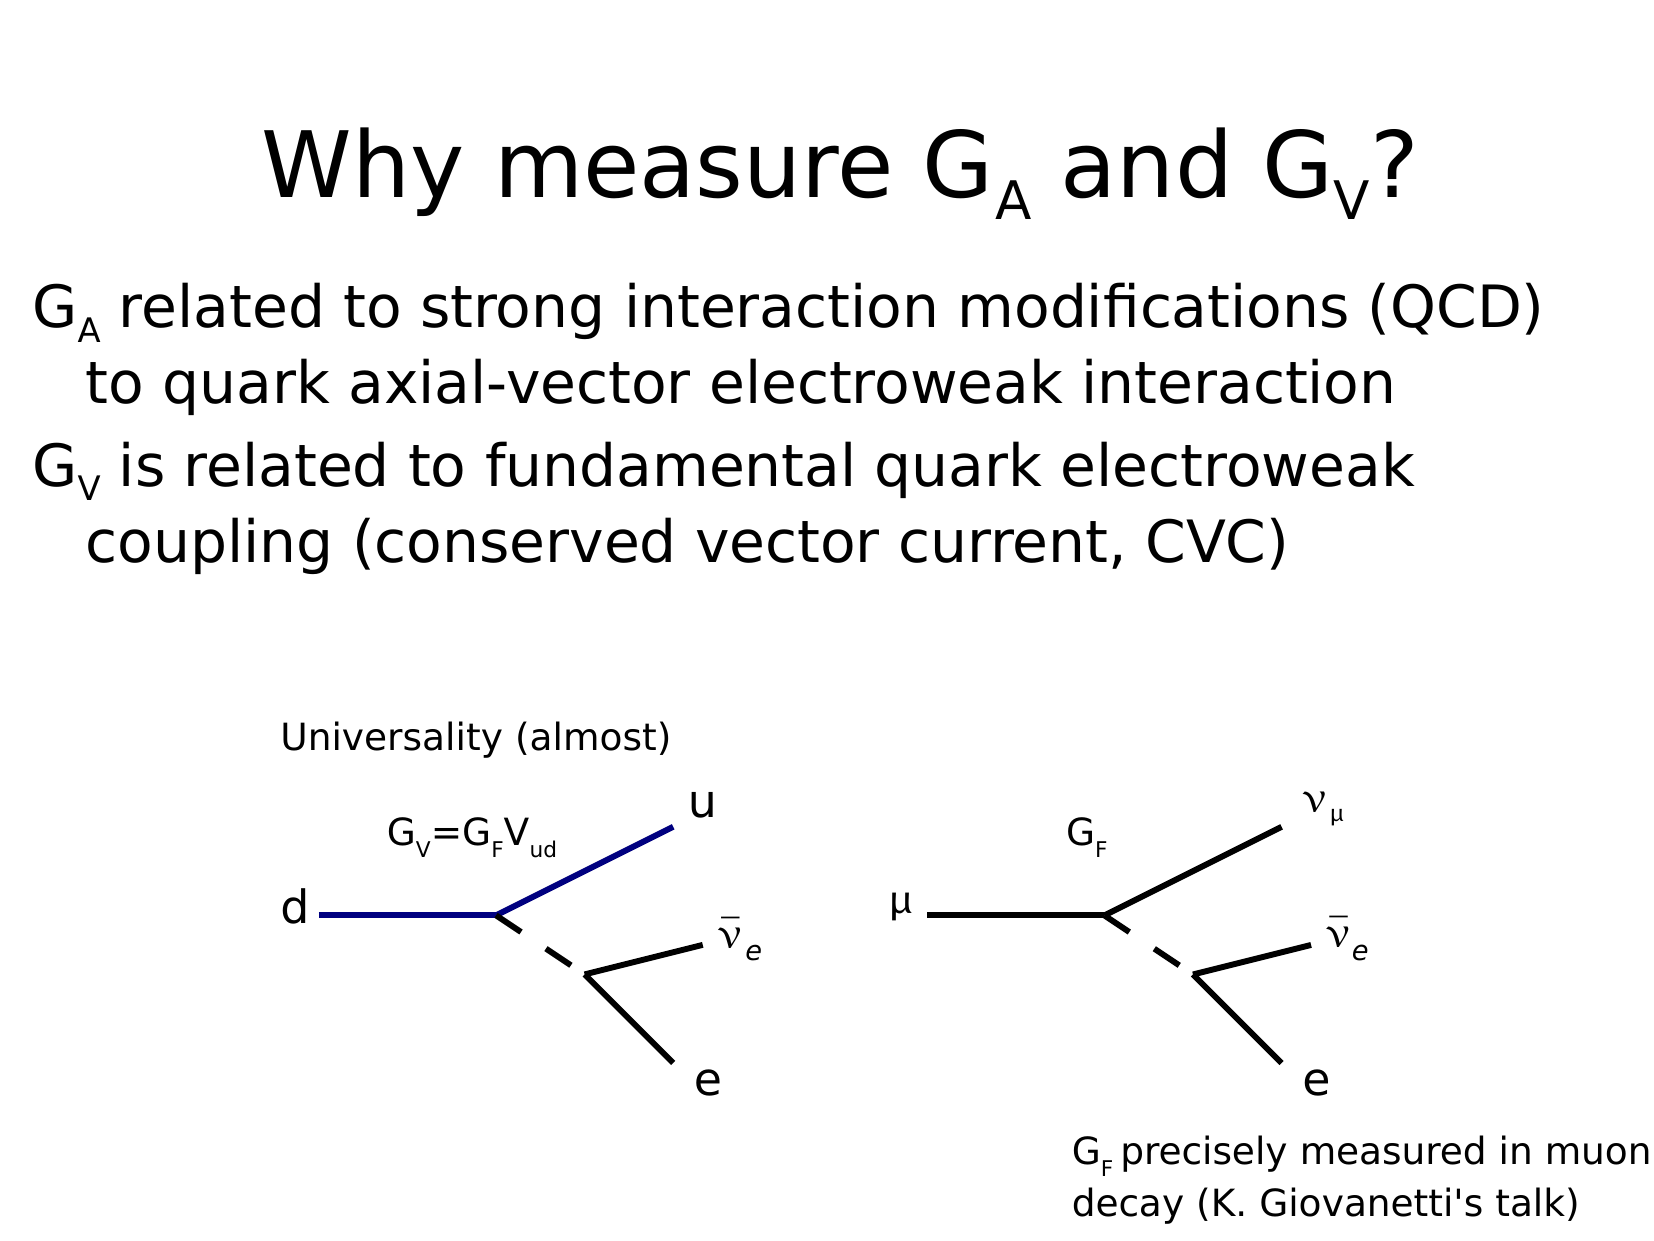

# Why measure GA and GV?
GA related to strong interaction modifications (QCD) to quark axial-vector electroweak interaction
GV is related to fundamental quark electroweak coupling (conserved vector current, CVC)
Universality (almost)
u
GV=GFVud
GF
d

e
e
GF precisely measured in muon
decay (K. Giovanetti's talk)